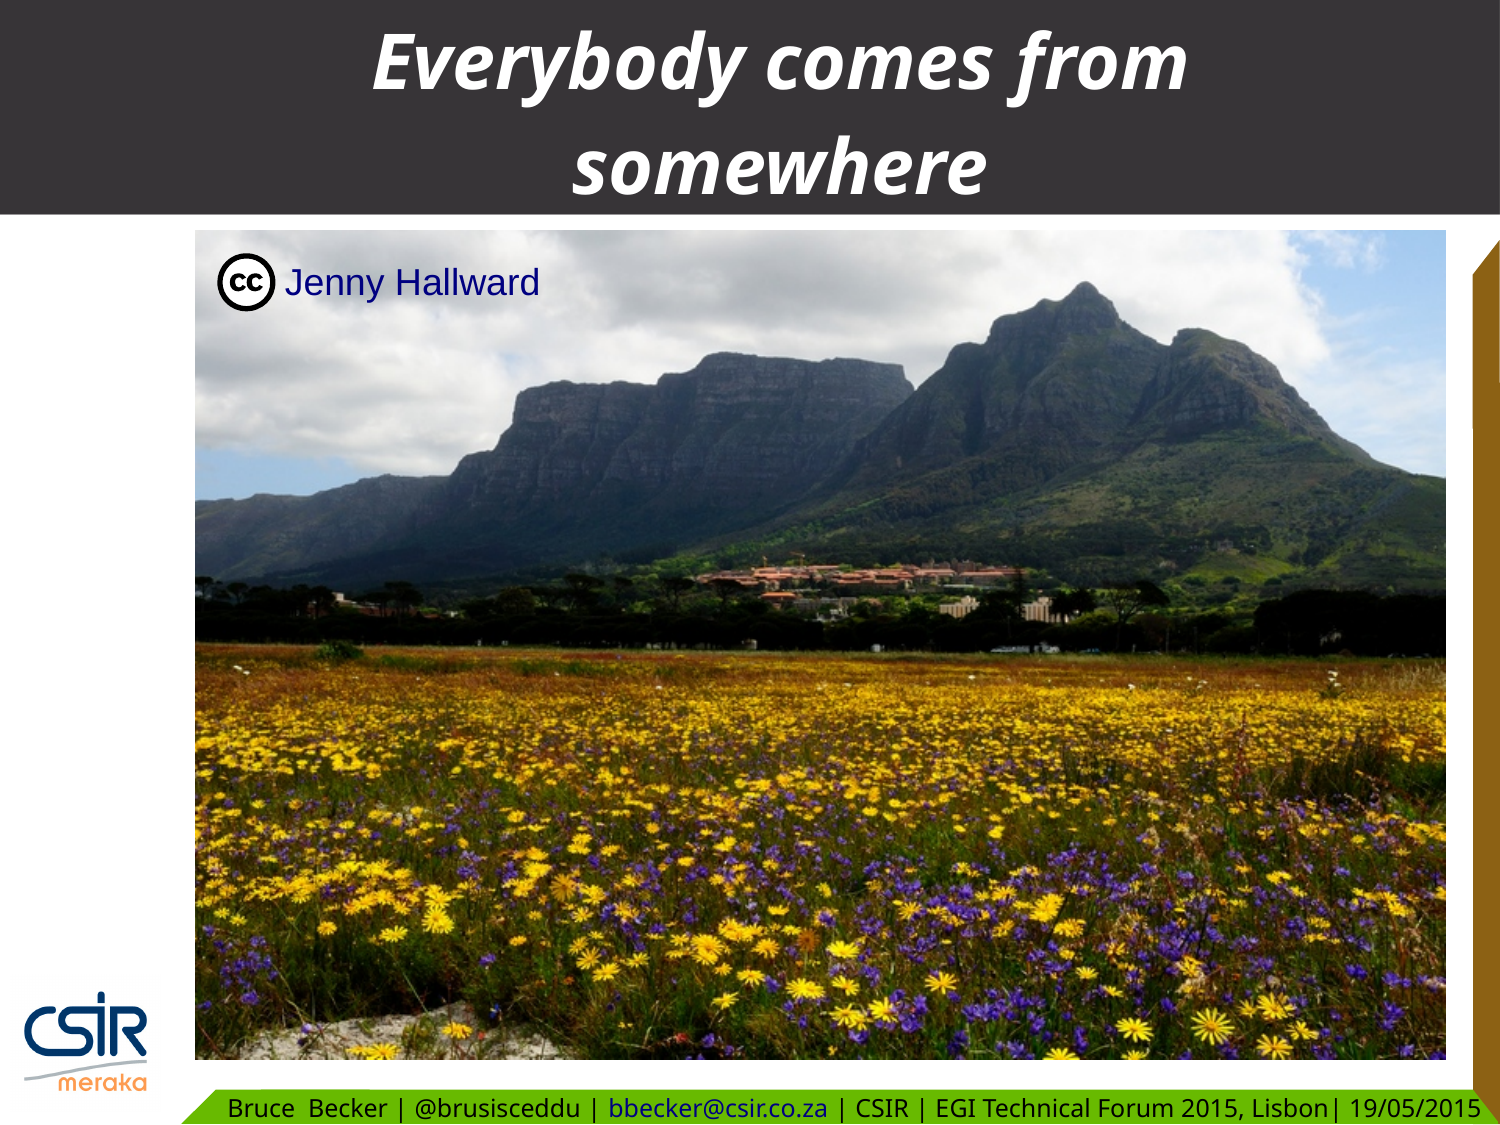

# Everybody comes from somewhere
Jenny Hallward